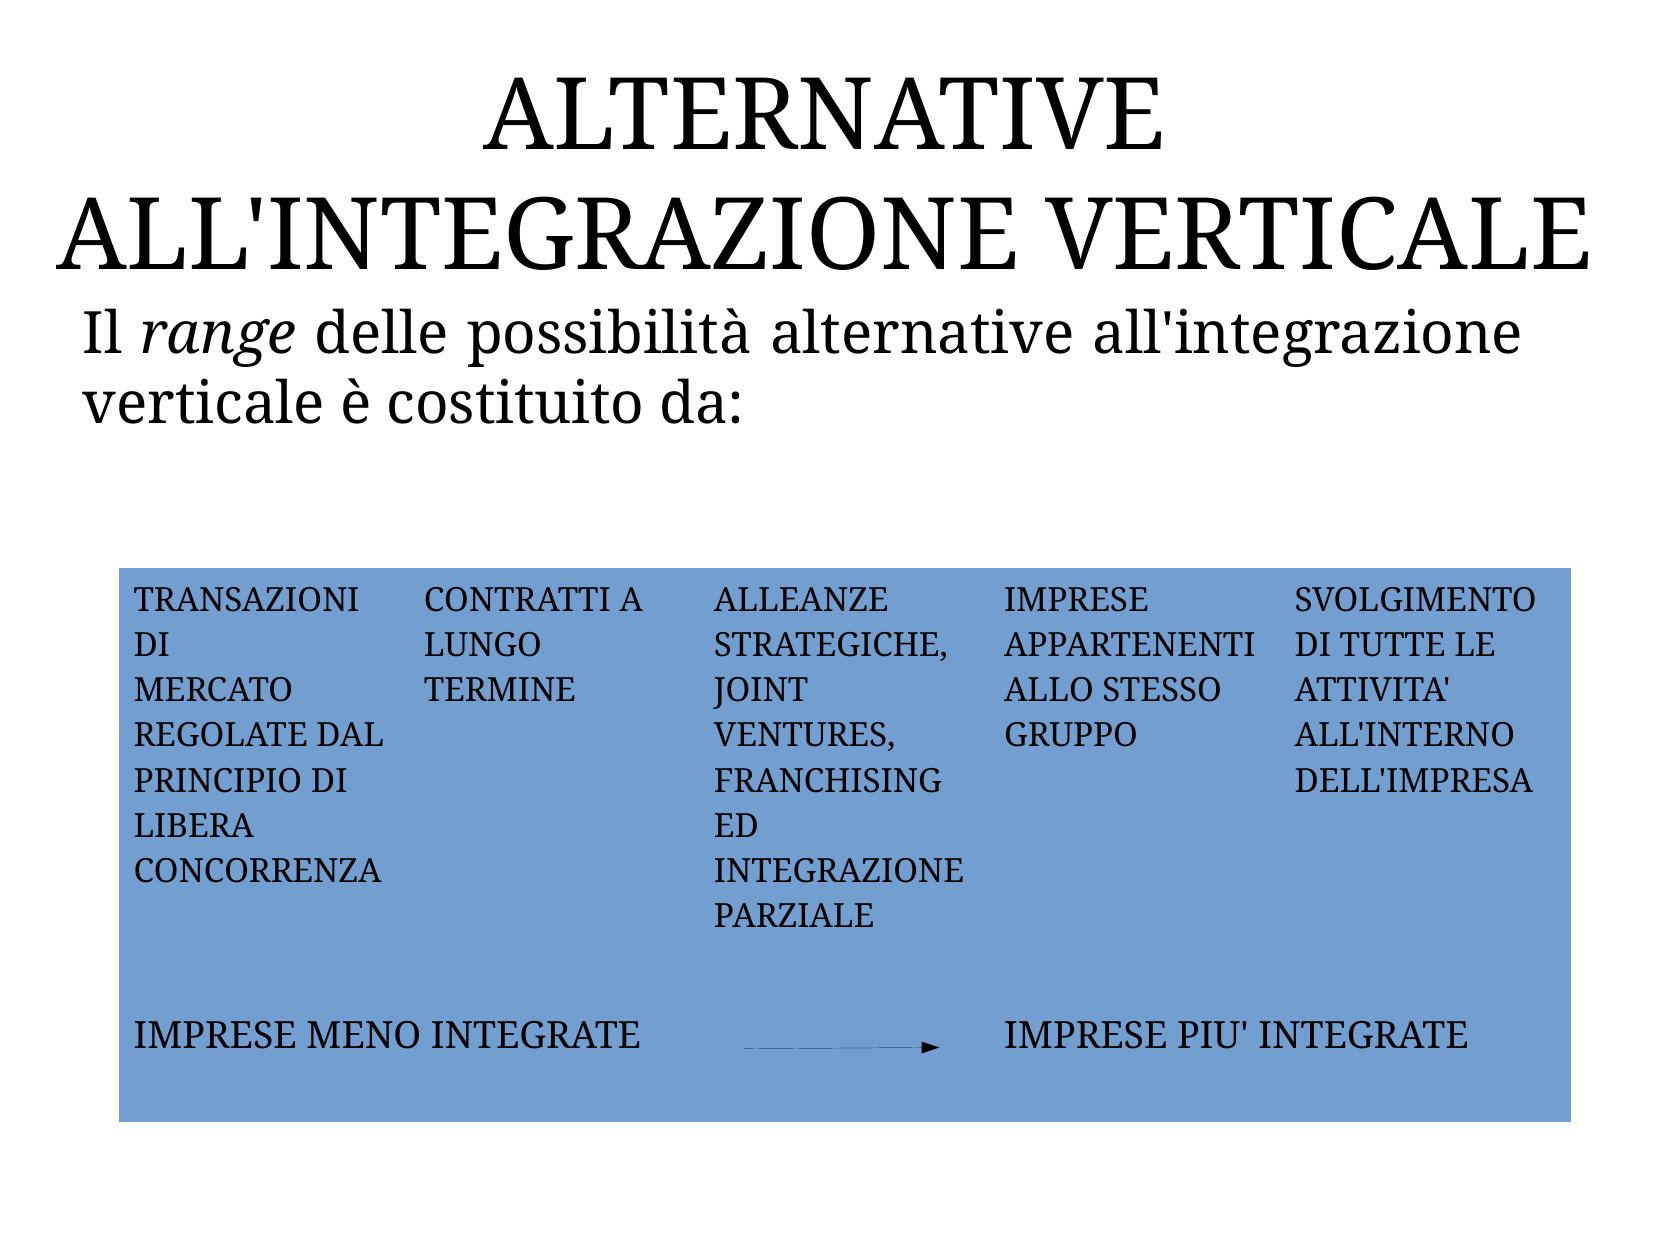

# ALTERNATIVE ALL'INTEGRAZIONE VERTICALE
Il range delle possibilità alternative all'integrazione verticale è costituito da:
| TRANSAZIONI DI MERCATO REGOLATE DAL PRINCIPIO DI LIBERA CONCORRENZA | CONTRATTI A LUNGO TERMINE | ALLEANZE STRATEGICHE, JOINT VENTURES, FRANCHISING ED INTEGRAZIONE PARZIALE | IMPRESE APPARTENENTI ALLO STESSO GRUPPO | SVOLGIMENTO DI TUTTE LE ATTIVITA' ALL'INTERNO DELL'IMPRESA |
| --- | --- | --- | --- | --- |
| IMPRESE MENO INTEGRATE | | | IMPRESE PIU' INTEGRATE | |